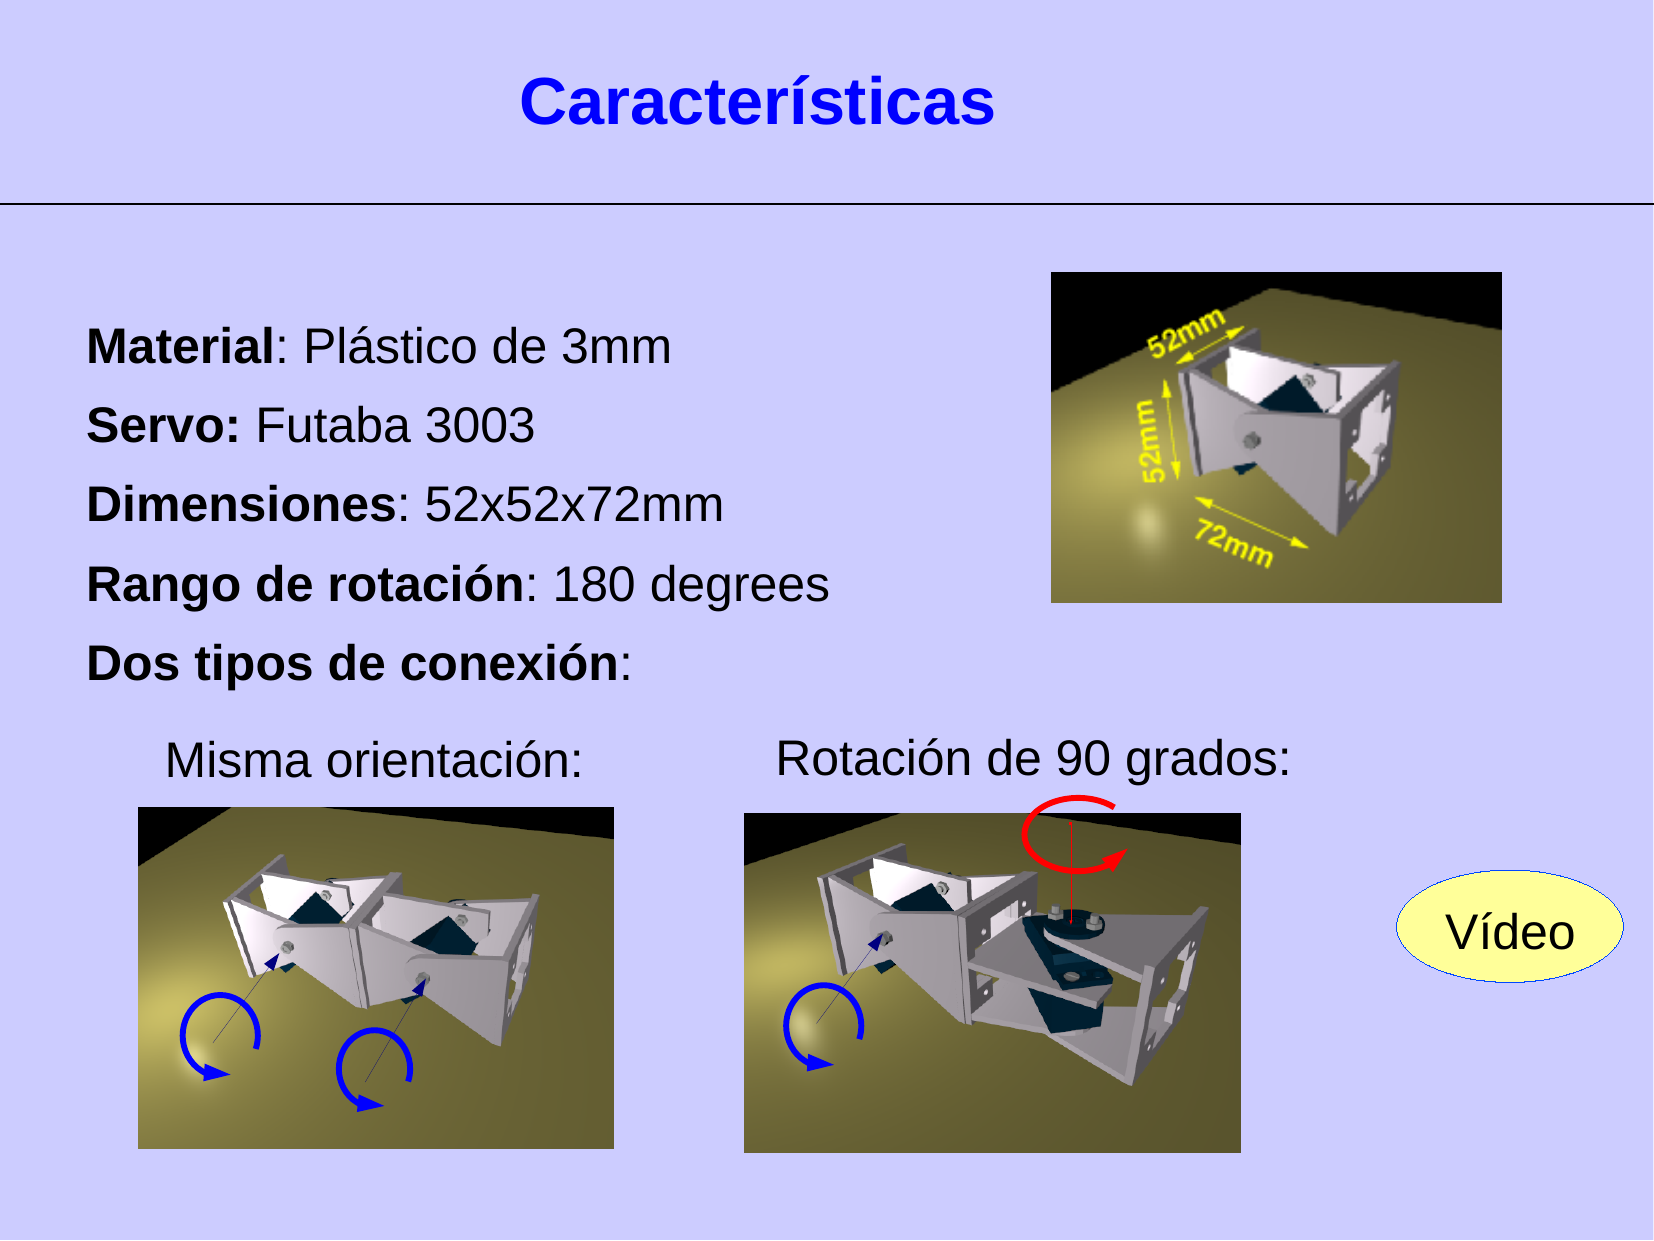

# Características
 Material: Plástico de 3mm
 Servo: Futaba 3003
 Dimensiones: 52x52x72mm
 Rango de rotación: 180 degrees
 Dos tipos de conexión:
Rotación de 90 grados:
Misma orientación:
Vídeo